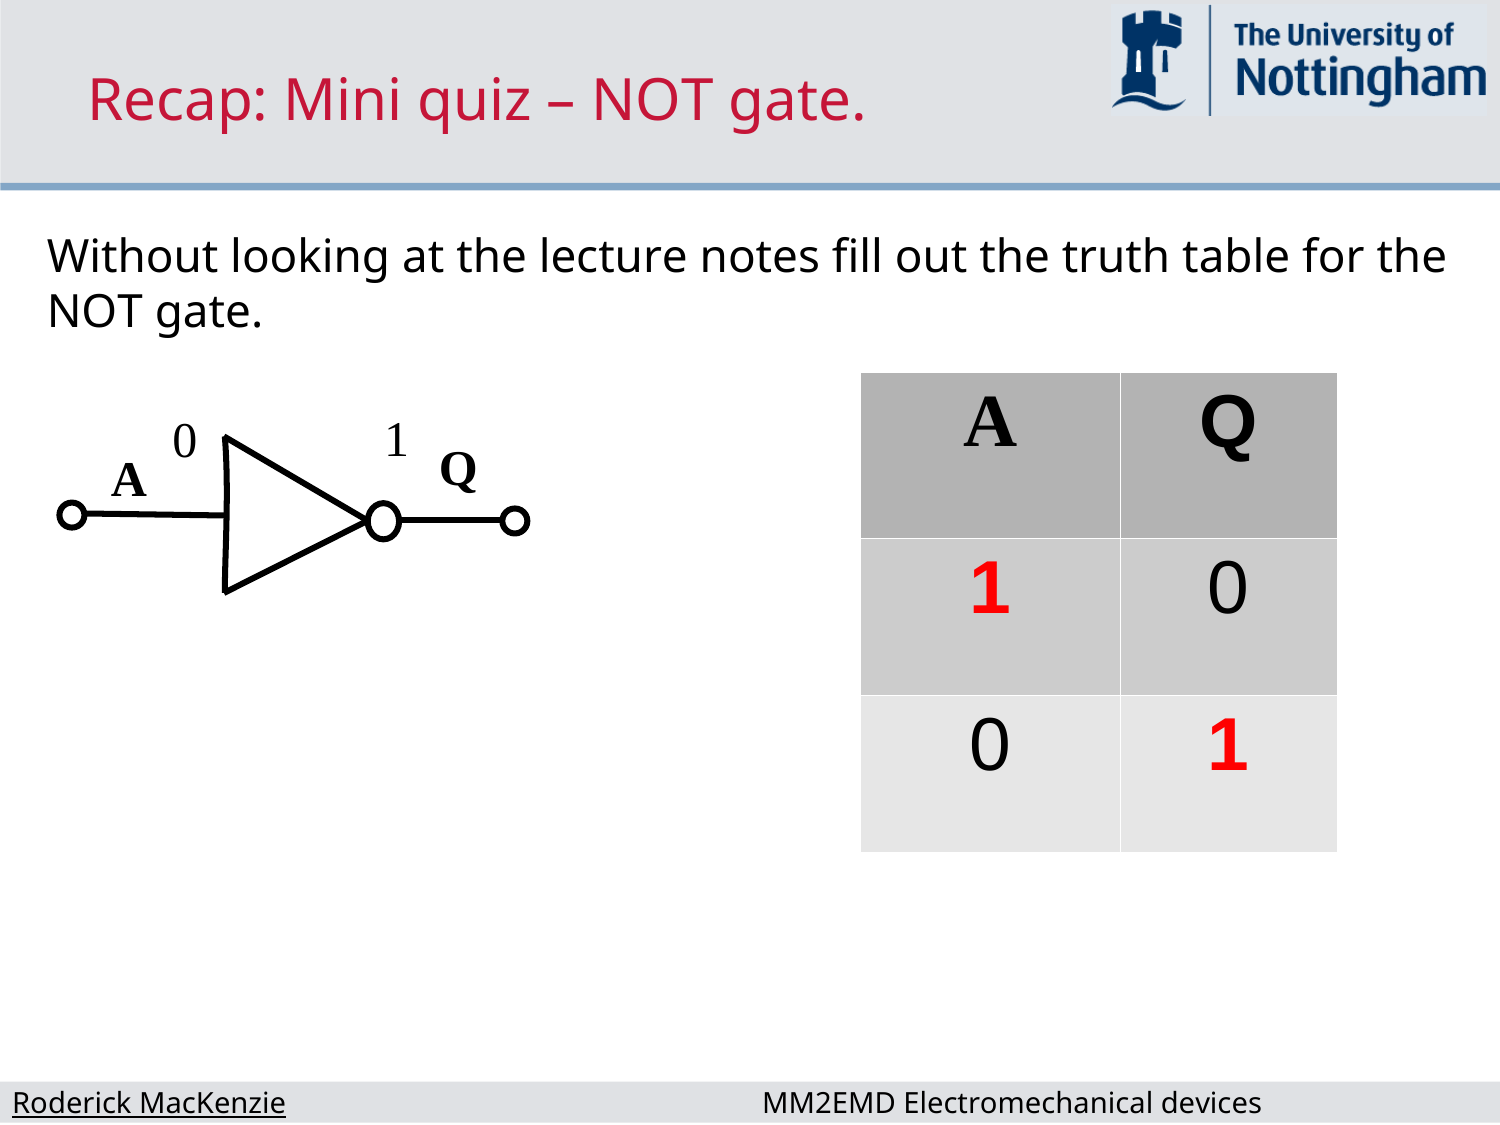

# Recap: Mini quiz – NOT gate.
Without looking at the lecture notes fill out the truth table for the NOT gate.
| A | Q |
| --- | --- |
| 1 | 0 |
| 0 | 1 |
| | |
| --- | --- |
| | |
| | |
1
0
Q
A
| | | |
| --- | --- | --- |
| | | |
| | | |
| | | |
| | | |